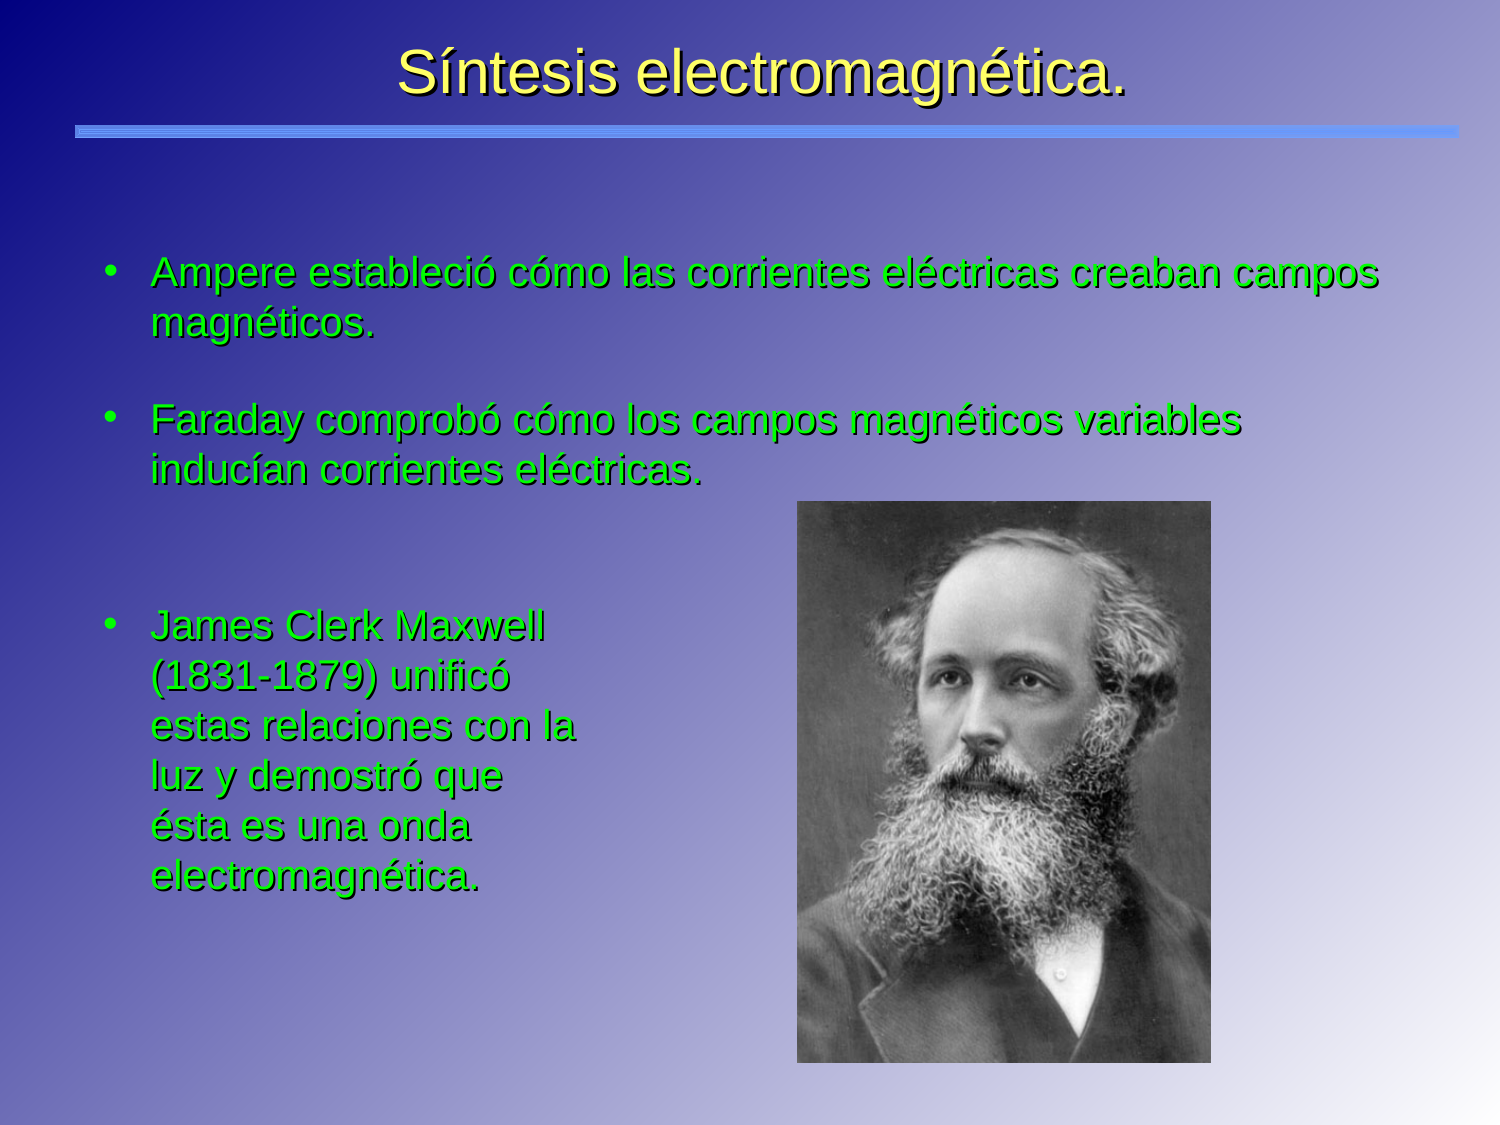

Síntesis electromagnética.
Ampere estableció cómo las corrientes eléctricas creaban campos magnéticos.
Faraday comprobó cómo los campos magnéticos variables inducían corrientes eléctricas.
James Clerk Maxwell (1831-1879) unificó estas relaciones con la luz y demostró que ésta es una onda electromagnética.